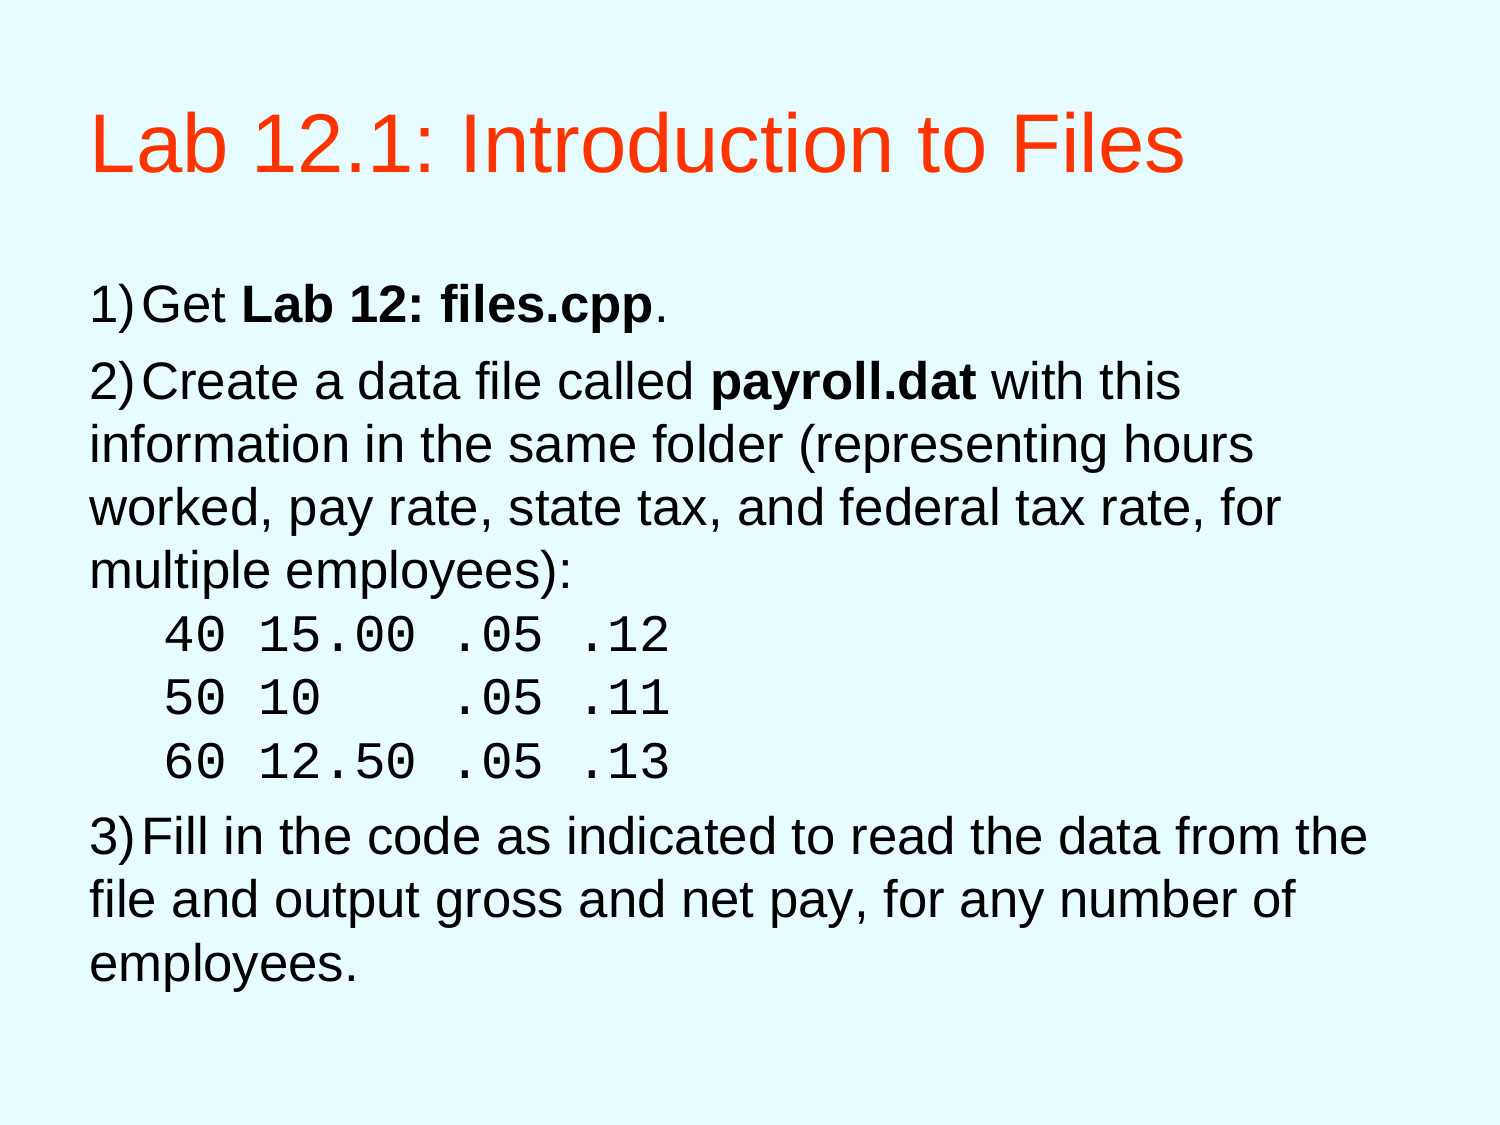

# Lab 12.1: Introduction to Files
 Get Lab 12: files.cpp.
 Create a data file called payroll.dat with this information in the same folder (representing hours worked, pay rate, state tax, and federal tax rate, for multiple employees):
	40 15.00 .05 .12
	50 10 .05 .11
	60 12.50 .05 .13
 Fill in the code as indicated to read the data from the file and output gross and net pay, for any number of employees.